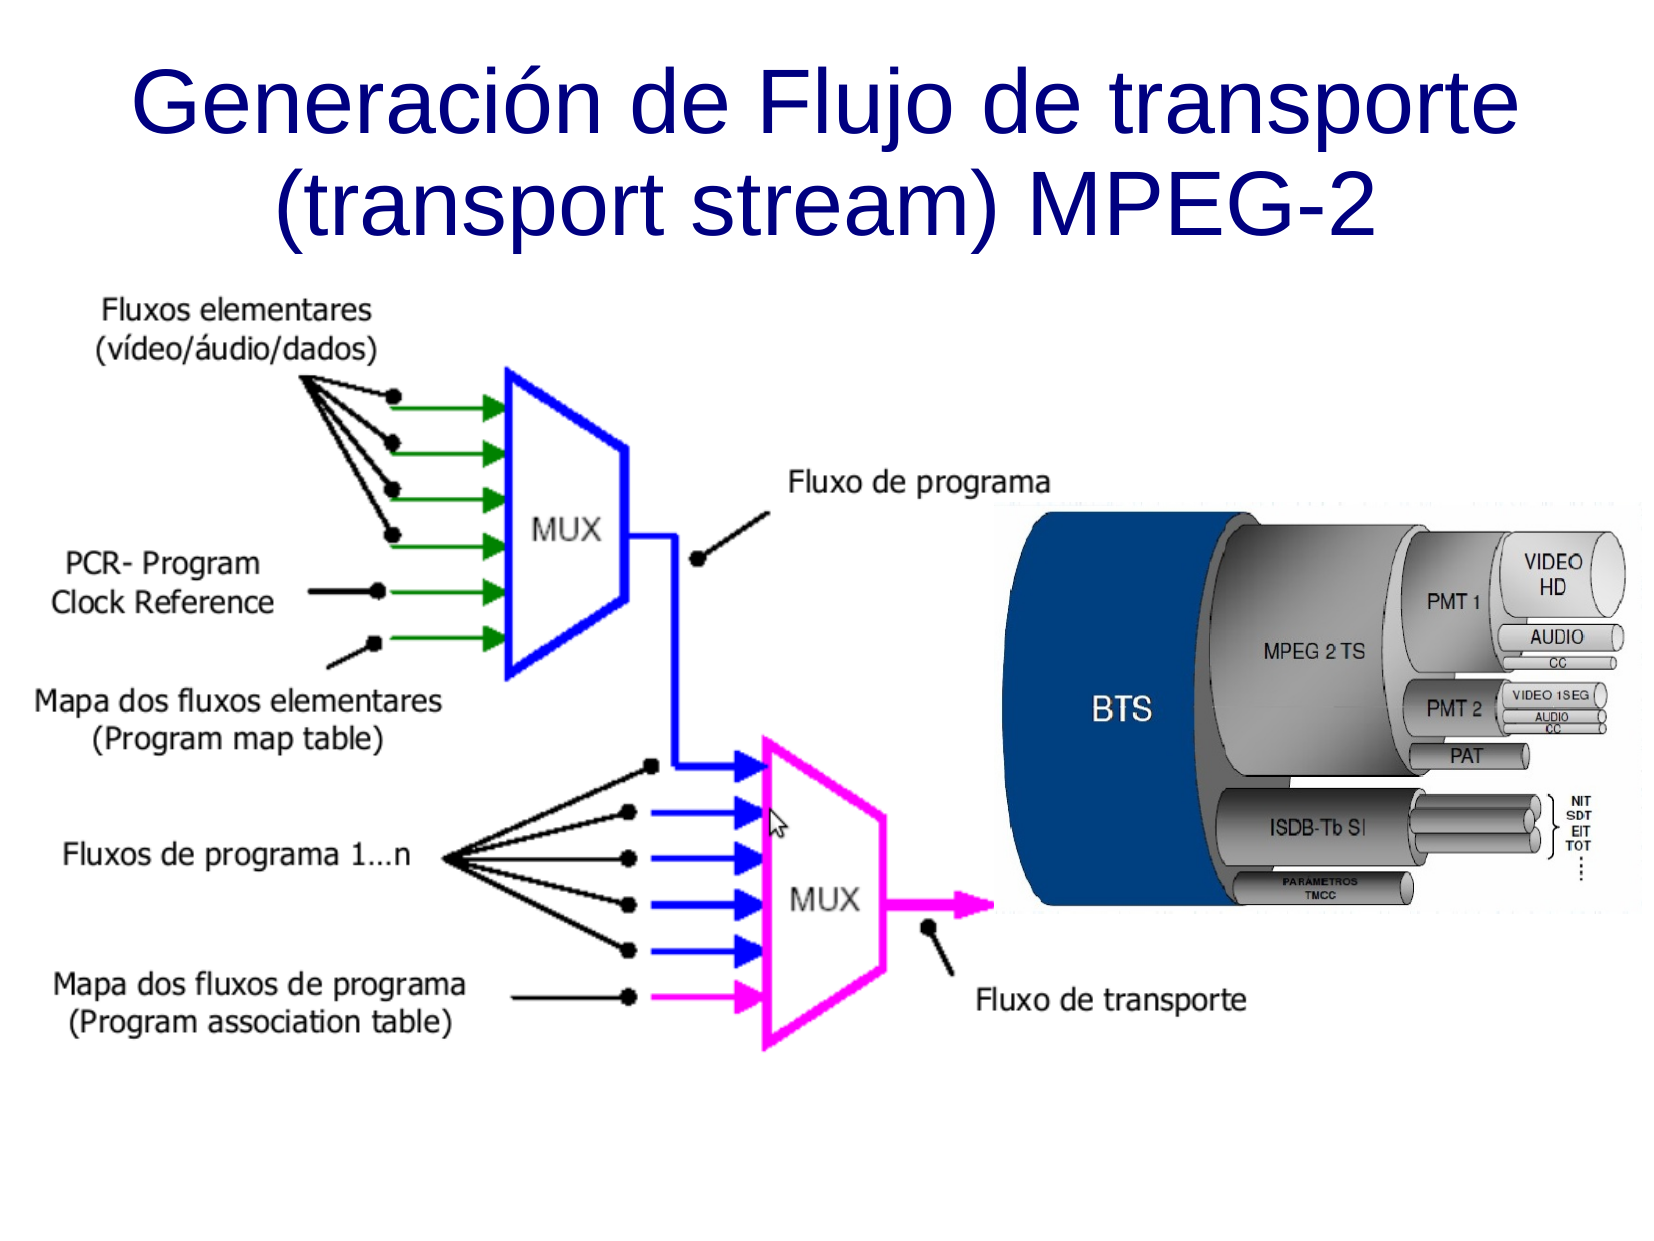

# Generación de Flujo de transporte (transport stream) MPEG-2